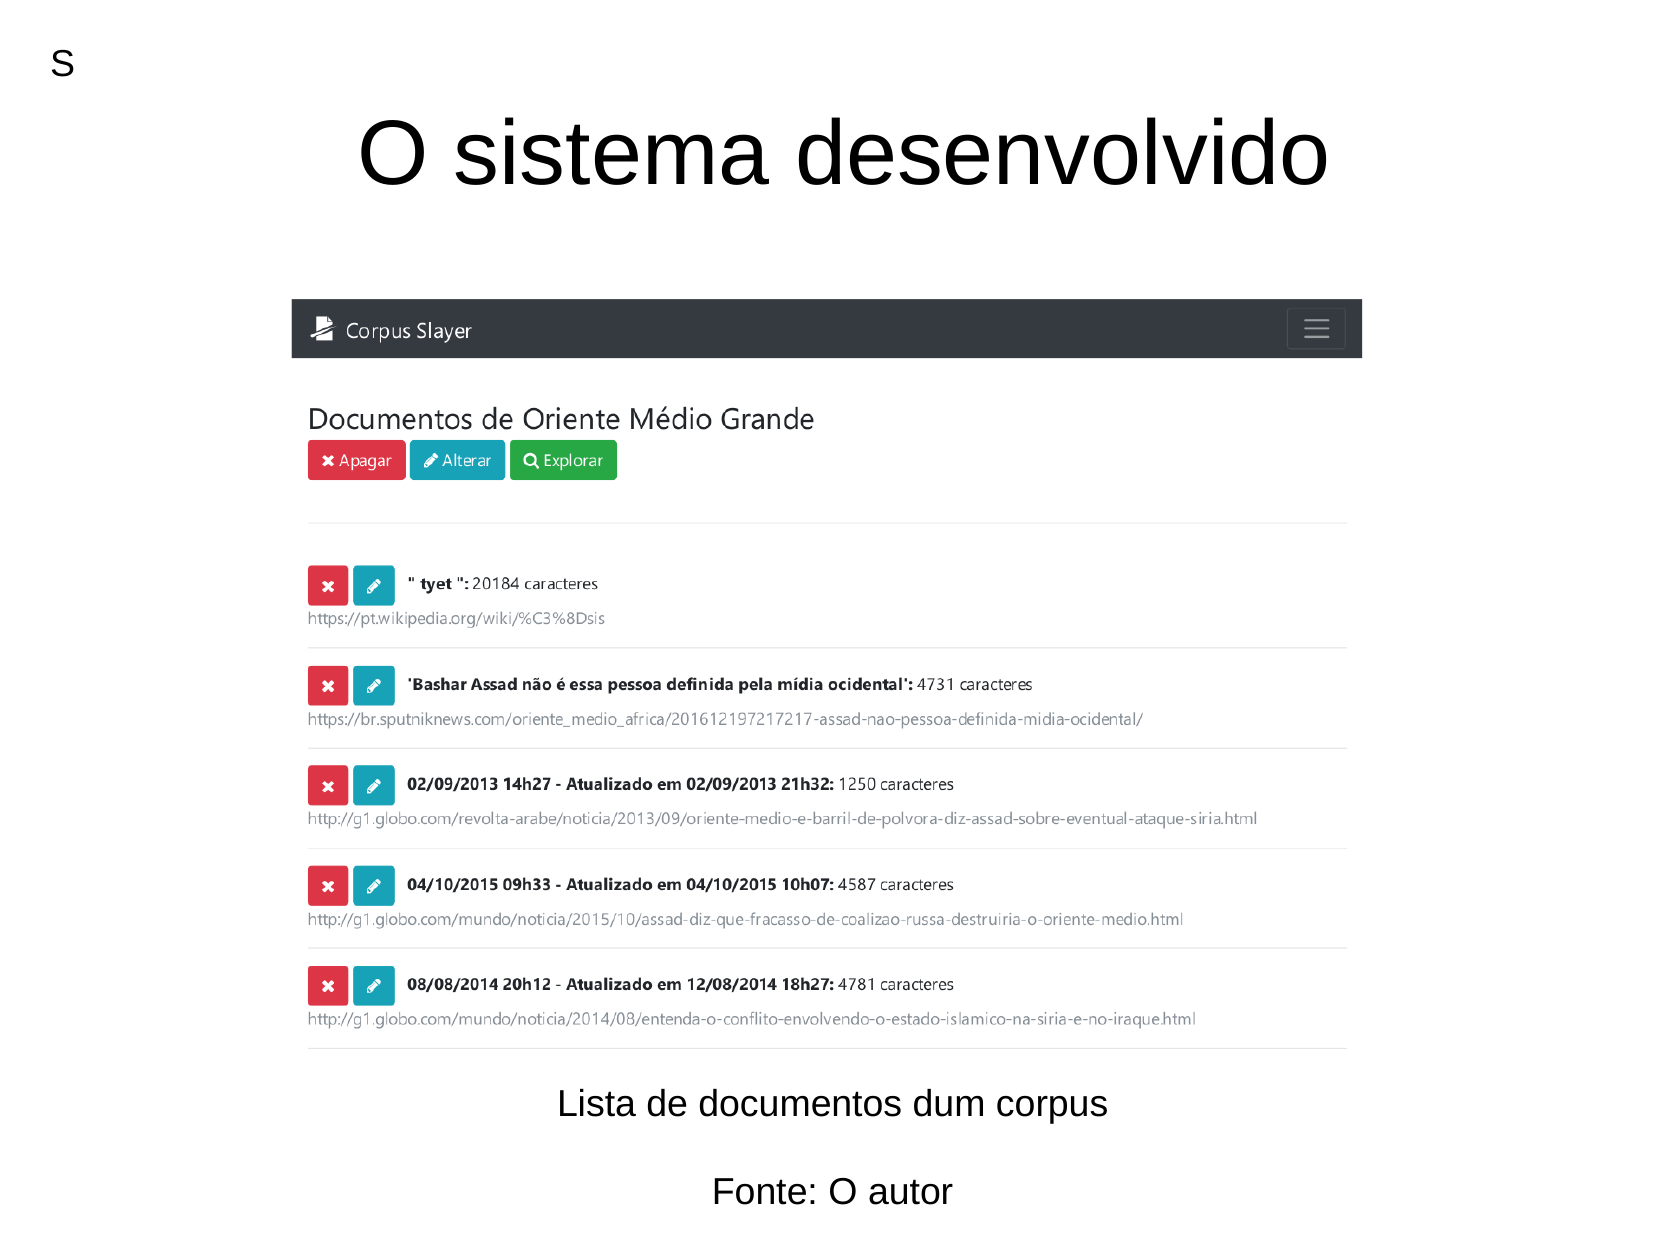

S
# O sistema desenvolvido
Lista de documentos dum corpus
Fonte: O autor